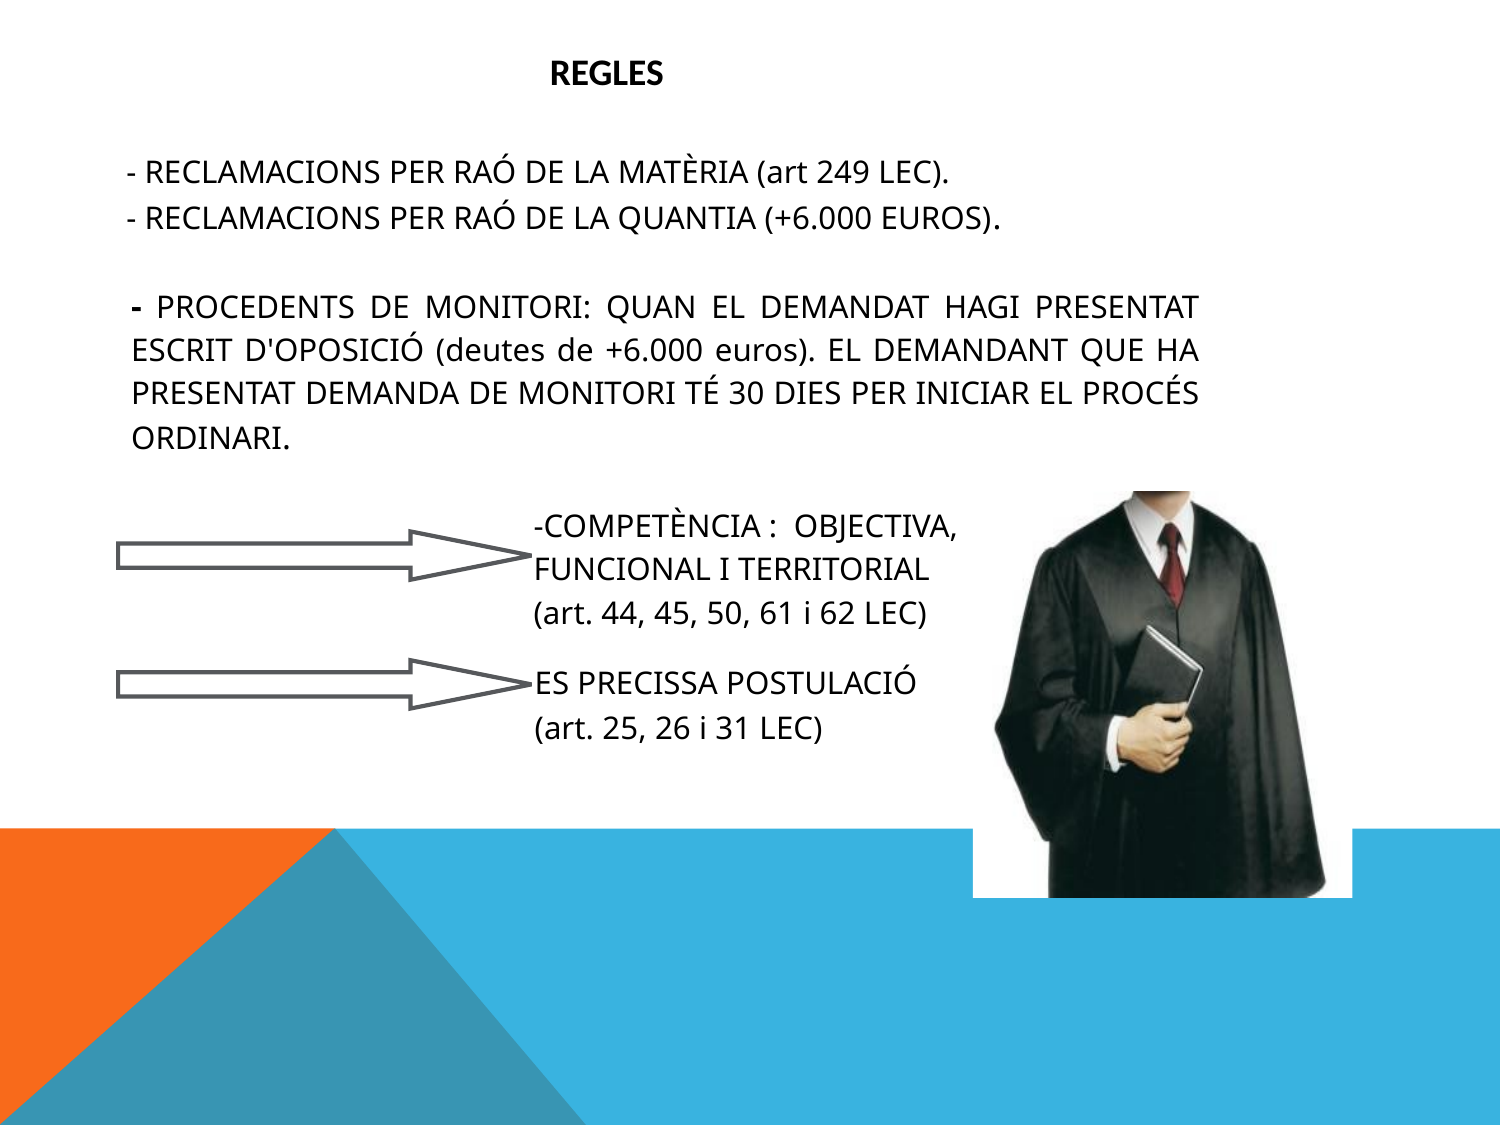

# REGLES
 - RECLAMACIONS PER RAÓ DE LA MATÈRIA (art 249 LEC).
 - RECLAMACIONS PER RAÓ DE LA QUANTIA (+6.000 EUROS).
- PROCEDENTS DE MONITORI: QUAN EL DEMANDAT HAGI PRESENTAT ESCRIT D'OPOSICIÓ (deutes de +6.000 euros). EL DEMANDANT QUE HA PRESENTAT DEMANDA DE MONITORI TÉ 30 DIES PER INICIAR EL PROCÉS ORDINARI.
-COMPETÈNCIA : OBJECTIVA, FUNCIONAL I TERRITORIAL
(art. 44, 45, 50, 61 i 62 LEC)
ES PRECISSA POSTULACIÓ
(art. 25, 26 i 31 LEC)